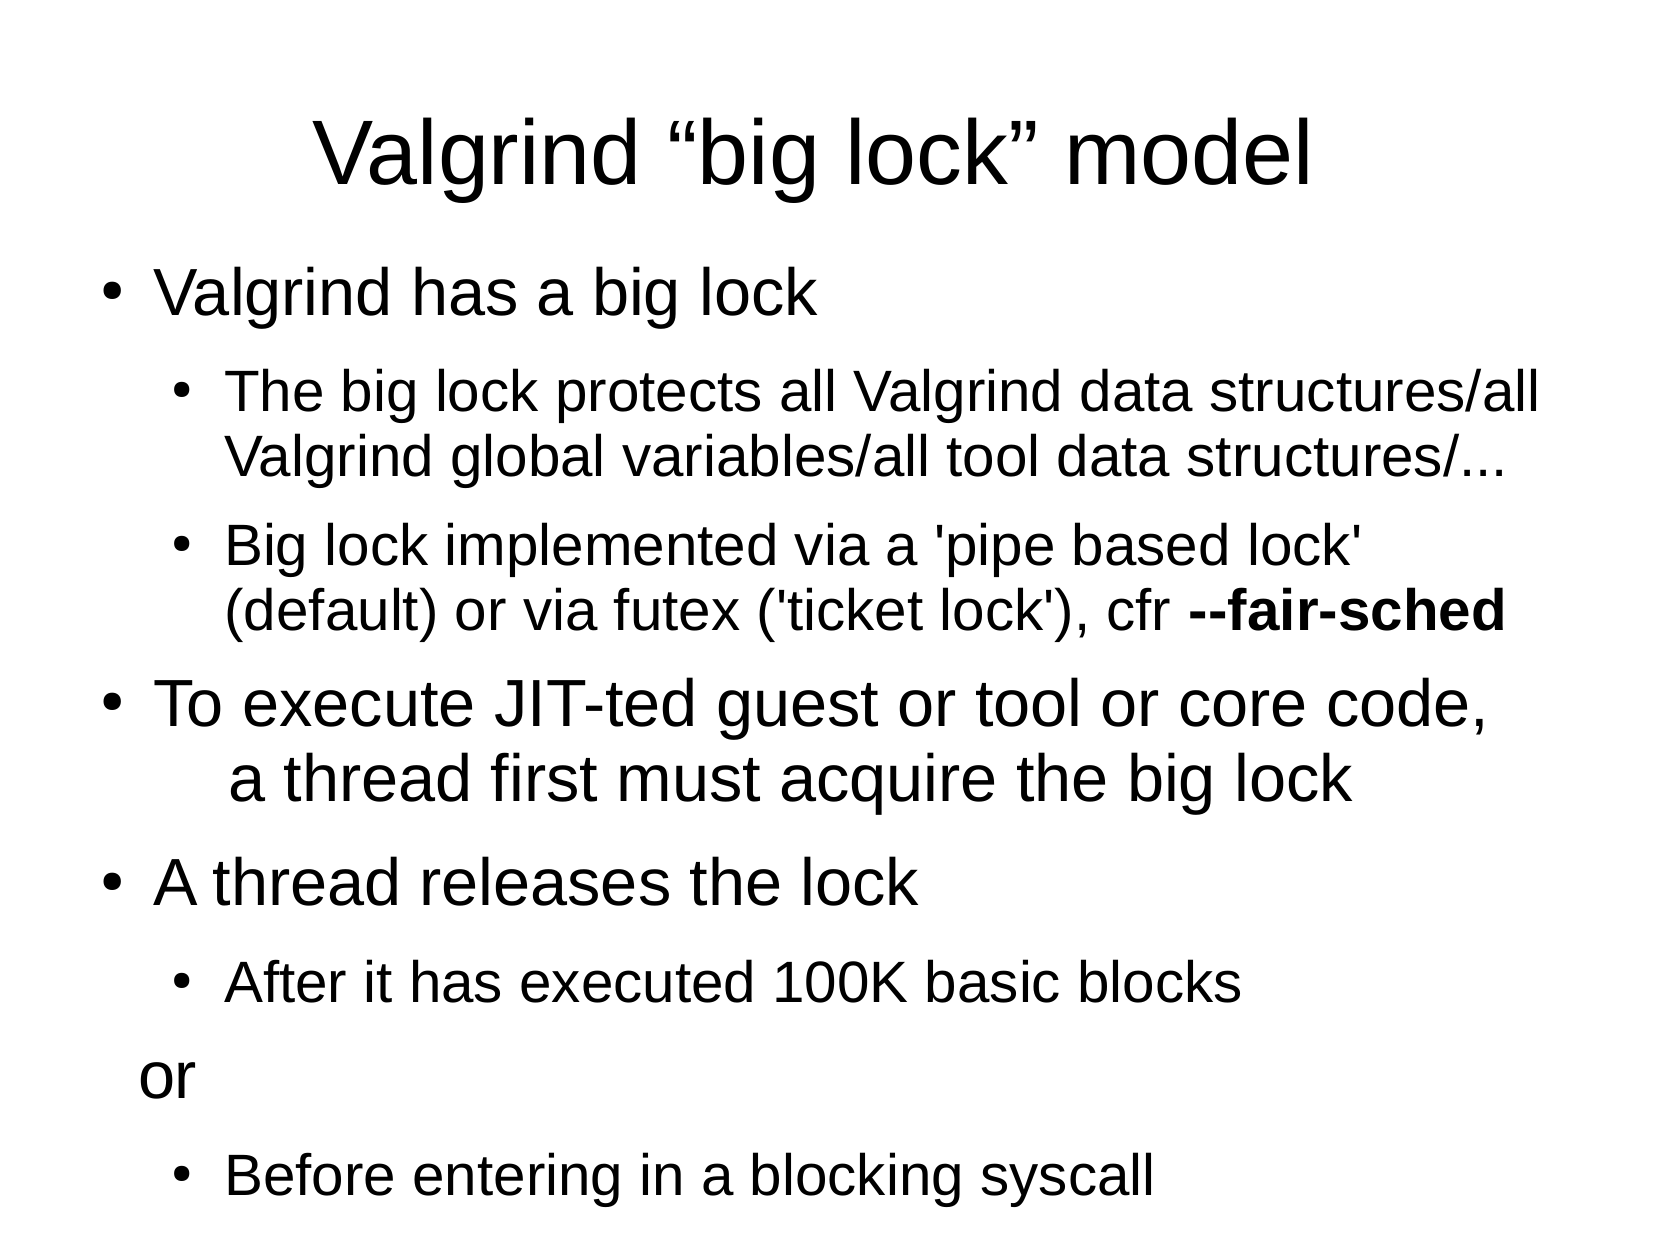

# Valgrind “big lock” model
Valgrind has a big lock
The big lock protects all Valgrind data structures/all Valgrind global variables/all tool data structures/...
Big lock implemented via a 'pipe based lock' (default) or via futex ('ticket lock'), cfr --fair-sched
To execute JIT-ted guest or tool or core code,
	a thread first must acquire the big lock
A thread releases the lock
After it has executed 100K basic blocks
 or
Before entering in a blocking syscall